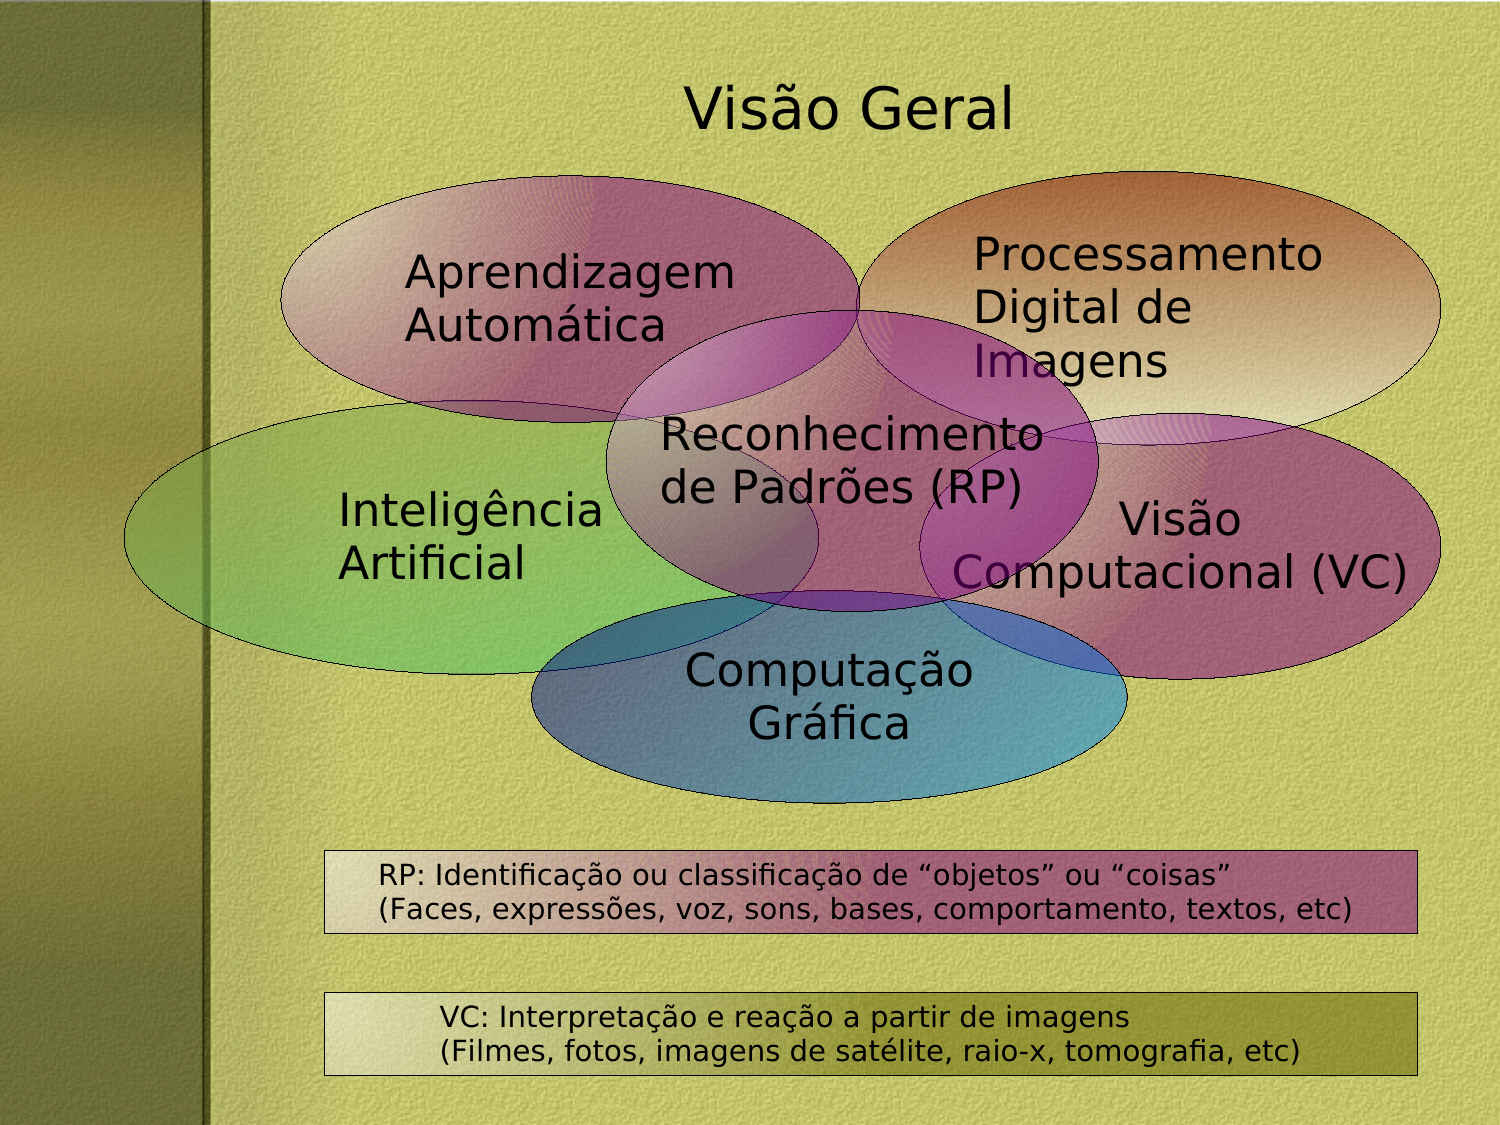

# Visão Geral
Processamento
Digital de
Imagens
Aprendizagem
Automática
Reconhecimento
de Padrões (RP)
Inteligência
Artificial
 Visão
Computacional (VC)
Computação
Gráfica
RP: Identificação ou classificação de “objetos” ou “coisas”
(Faces, expressões, voz, sons, bases, comportamento, textos, etc)
VC: Interpretação e reação a partir de imagens
(Filmes, fotos, imagens de satélite, raio-x, tomografia, etc)